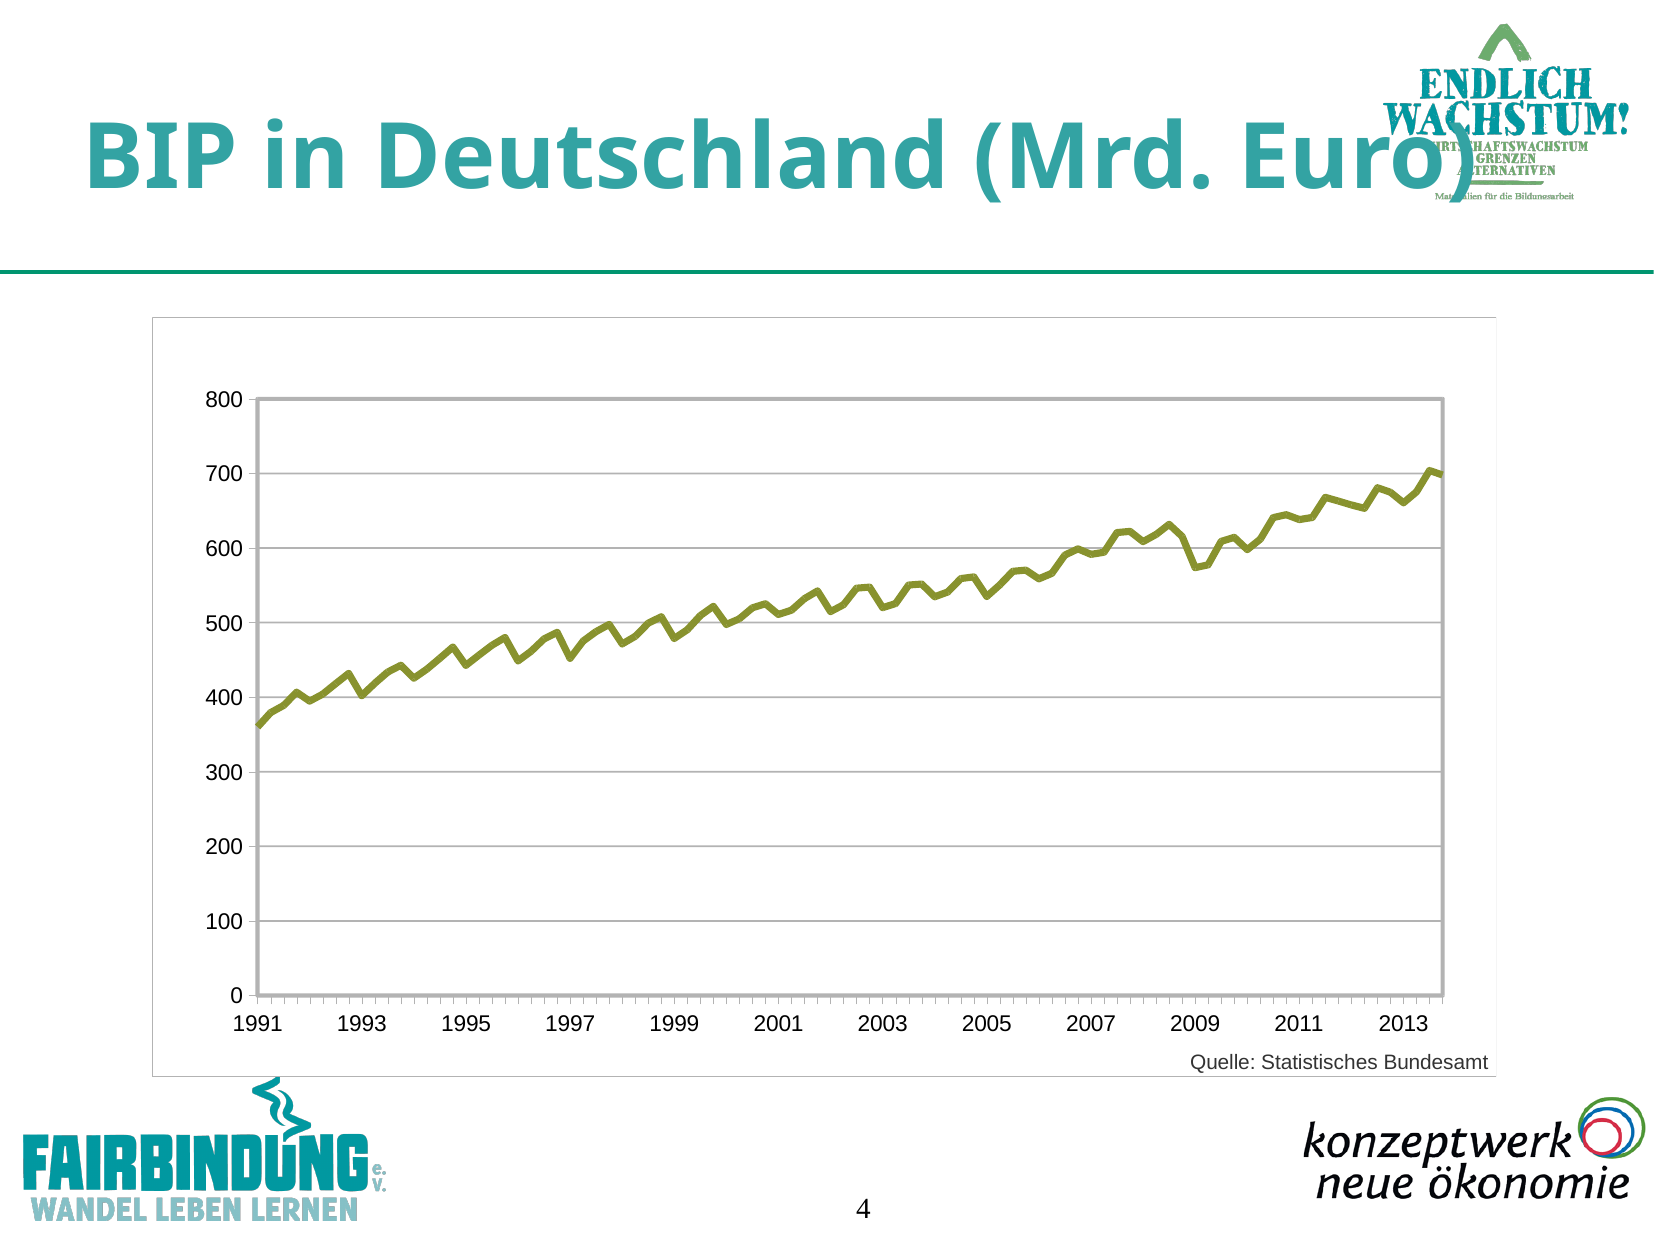

# BIP in Deutschland (Mrd. Euro)
Quelle: Statistisches Bundesamt
4